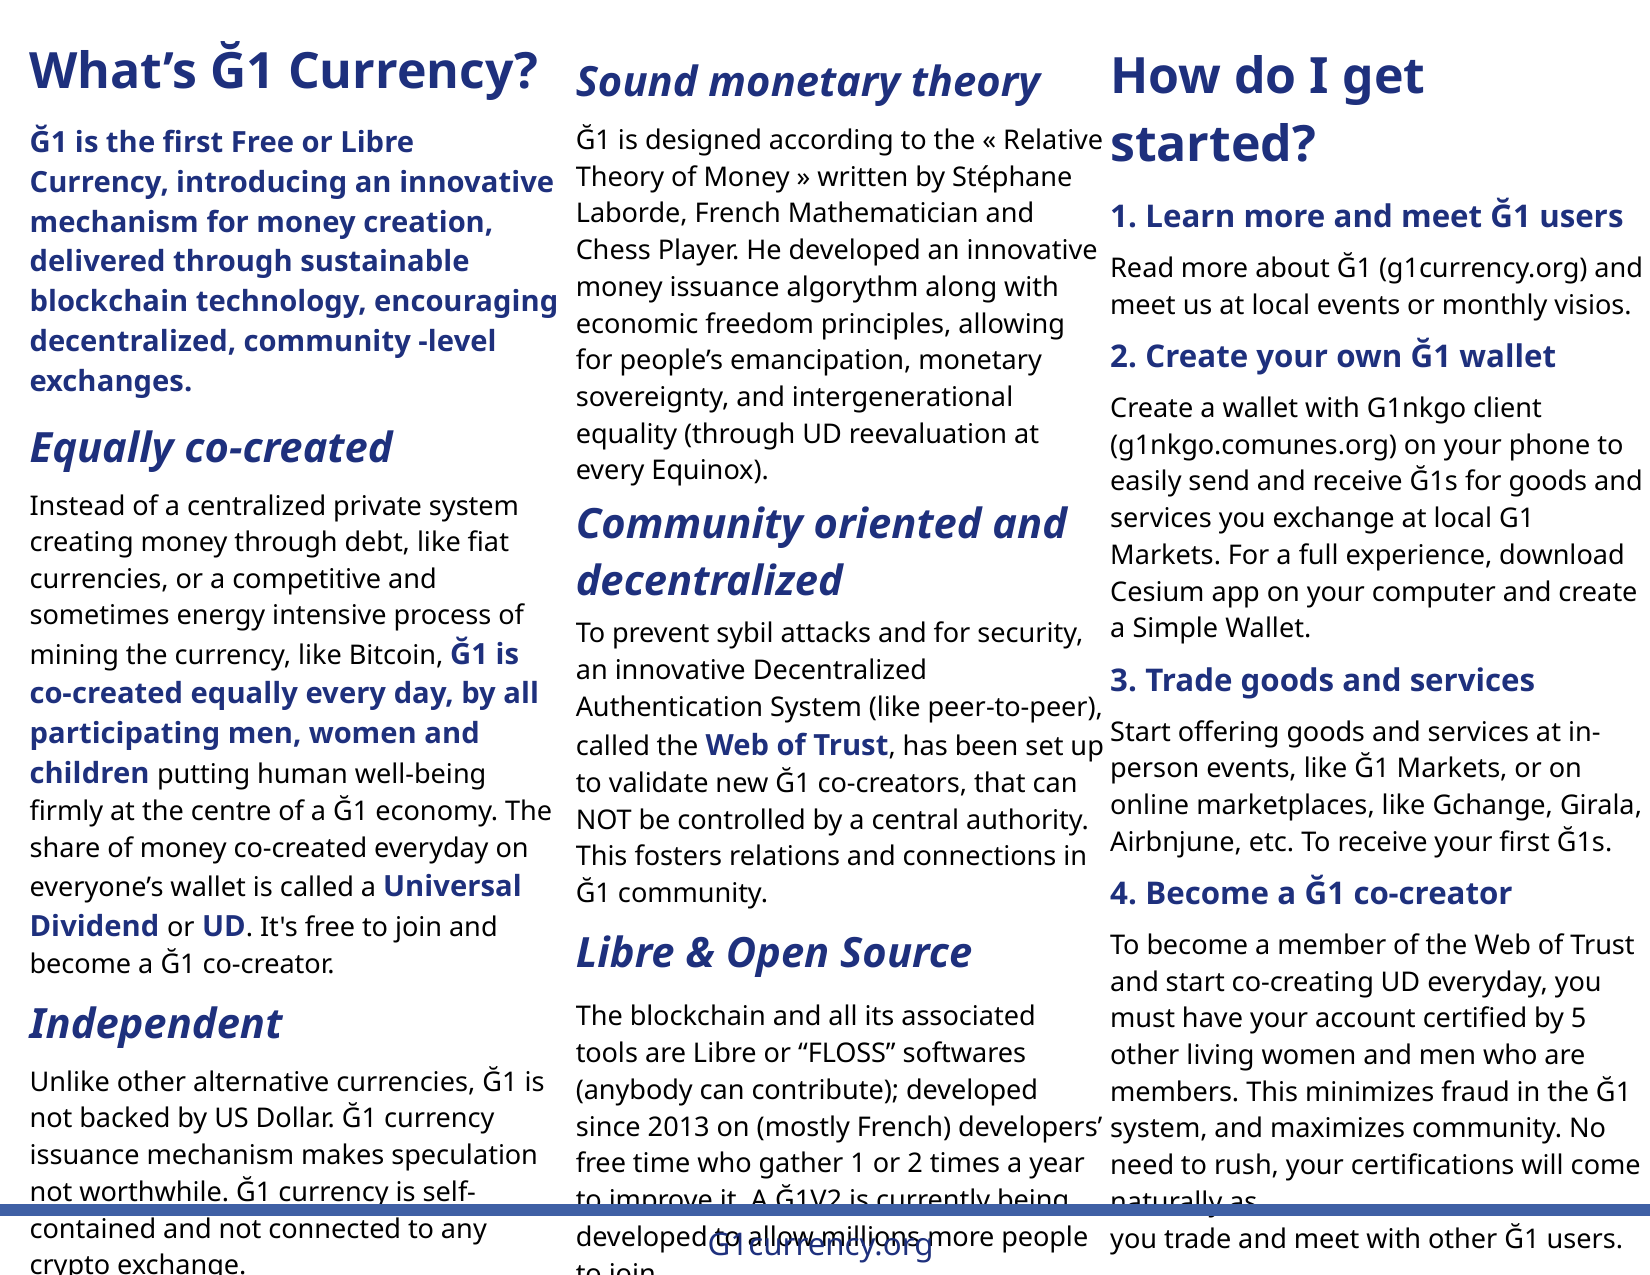

# What’s Ğ1 Currency?
Ğ1 is the first Free or Libre Currency, introducing an innovative mechanism for money creation, delivered through sustainable blockchain technology, encouraging decentralized, community -level exchanges.
Equally co-created
Instead of a centralized private system creating money through debt, like fiat currencies, or a competitive and sometimes energy intensive process of mining the currency, like Bitcoin, Ğ1 is co-created equally every day, by all participating men, women and children putting human well-being firmly at the centre of a Ğ1 economy. The share of money co-created everyday on everyone’s wallet is called a Universal Dividend or UD. It's free to join and become a Ğ1 co-creator.
Independent
Unlike other alternative currencies, Ğ1 is not backed by US Dollar. Ğ1 currency issuance mechanism makes speculation not worthwhile. Ğ1 currency is self-contained and not connected to any crypto exchange.
How do I get started?
1. Learn more and meet Ğ1 users
Read more about Ğ1 (g1currency.org) and meet us at local events or monthly visios.
2. Create your own Ğ1 wallet
Create a wallet with G1nkgo client (g1nkgo.comunes.org) on your phone to easily send and receive Ğ1s for goods and services you exchange at local G1 Markets. For a full experience, download Cesium app on your computer and create a Simple Wallet.
3. Trade goods and services
Start offering goods and services at in-person events, like Ğ1 Markets, or on online marketplaces, like Gchange, Girala, Airbnjune, etc. To receive your first Ğ1s.
4. Become a Ğ1 co-creator
To become a member of the Web of Trust and start co-creating UD everyday, you must have your account certified by 5 other living women and men who are members. This minimizes fraud in the Ğ1 system, and maximizes community. No need to rush, your certifications will come naturally as
you trade and meet with other Ğ1 users.
Sound monetary theory
Ğ1 is designed according to the « Relative Theory of Money » written by Stéphane Laborde, French Mathematician and Chess Player. He developed an innovative money issuance algorythm along with economic freedom principles, allowing for people’s emancipation, monetary sovereignty, and intergenerational equality (through UD reevaluation at every Equinox).
Community oriented and decentralized
To prevent sybil attacks and for security, an innovative Decentralized Authentication System (like peer-to-peer), called the Web of Trust, has been set up to validate new Ğ1 co-creators, that can NOT be controlled by a central authority. This fosters relations and connections in Ğ1 community.
Libre & Open Source
The blockchain and all its associated tools are Libre or “FLOSS” softwares (anybody can contribute); developed since 2013 on (mostly French) developers’ free time who gather 1 or 2 times a year to improve it. A Ğ1V2 is currently being developed to allow millions more people to join.
G1currency.org